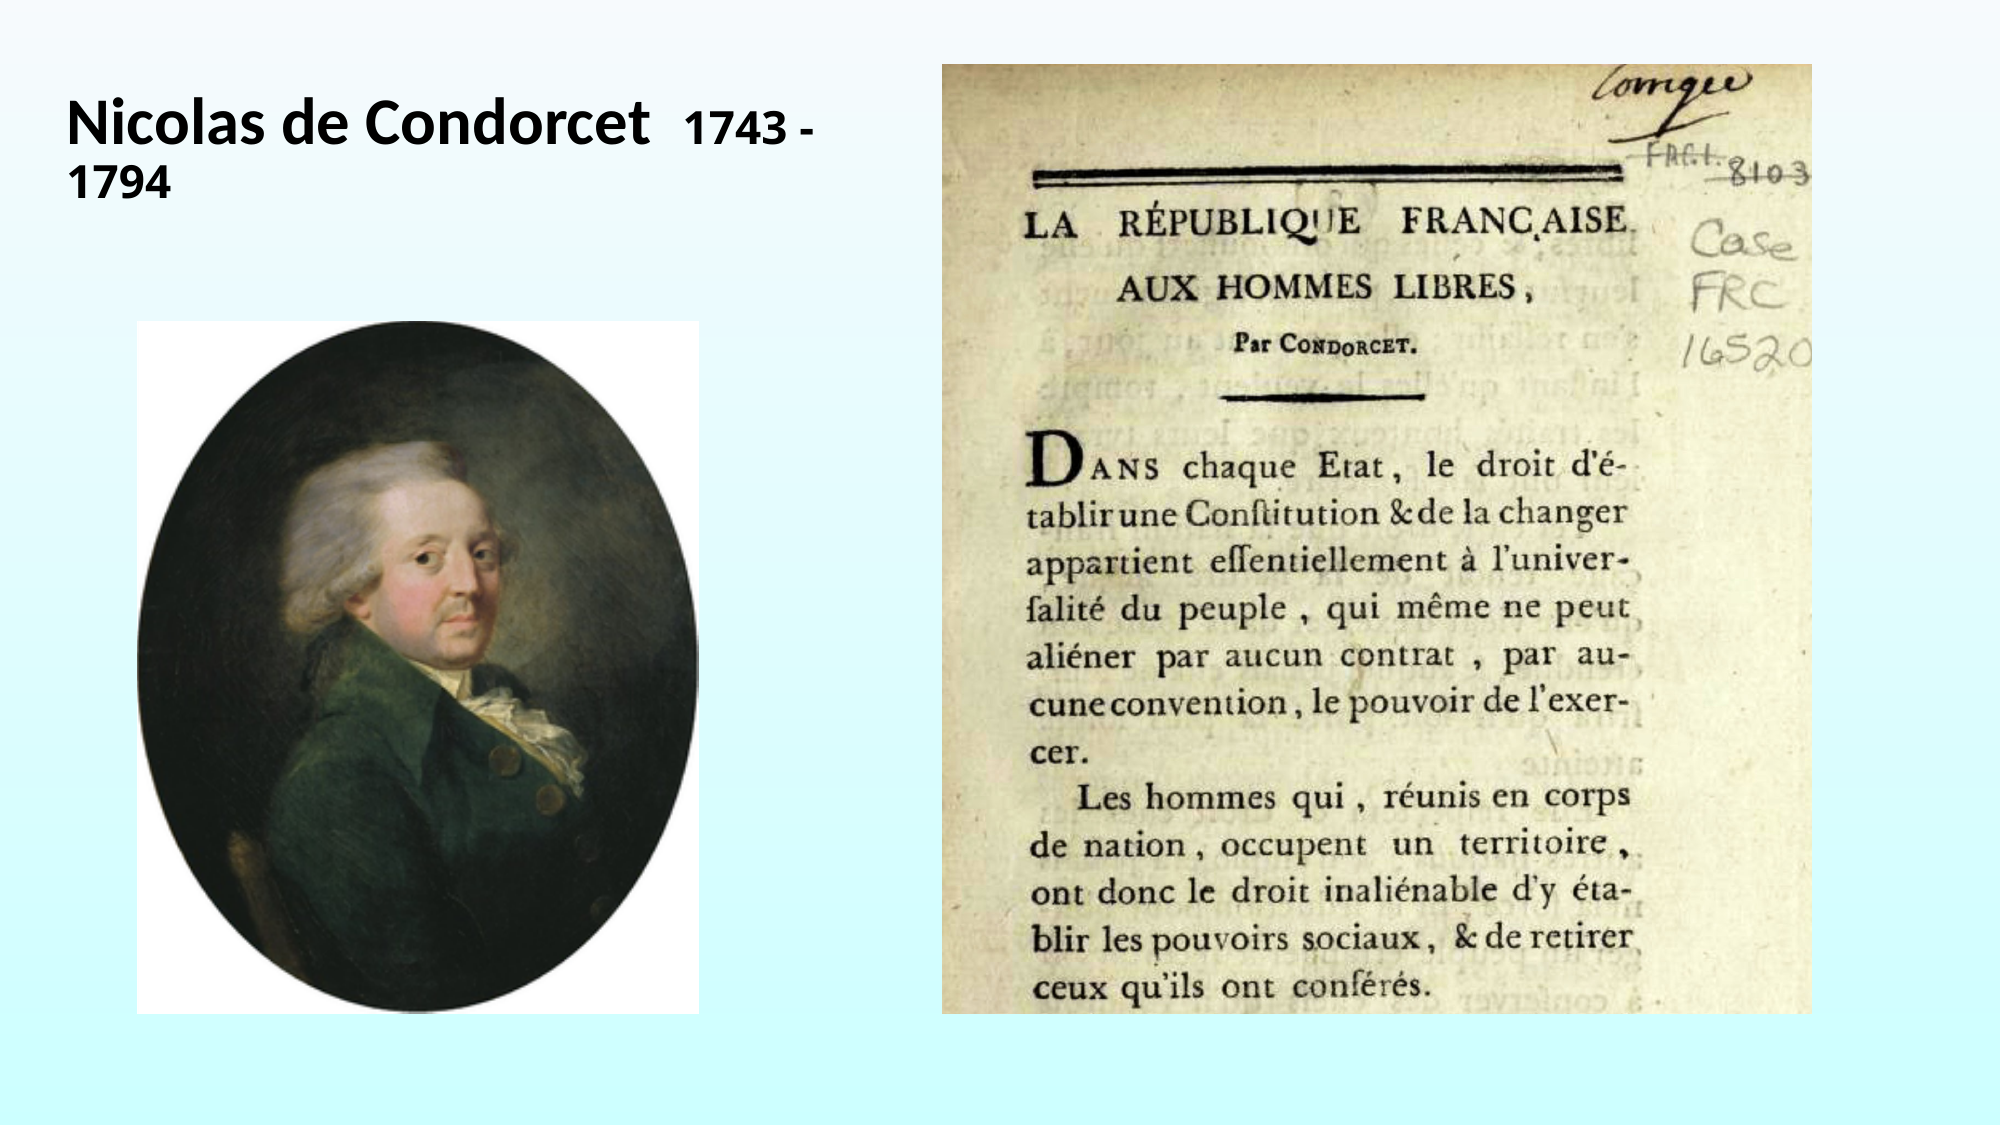

# Nicolas de Condorcet 1743 - 1794